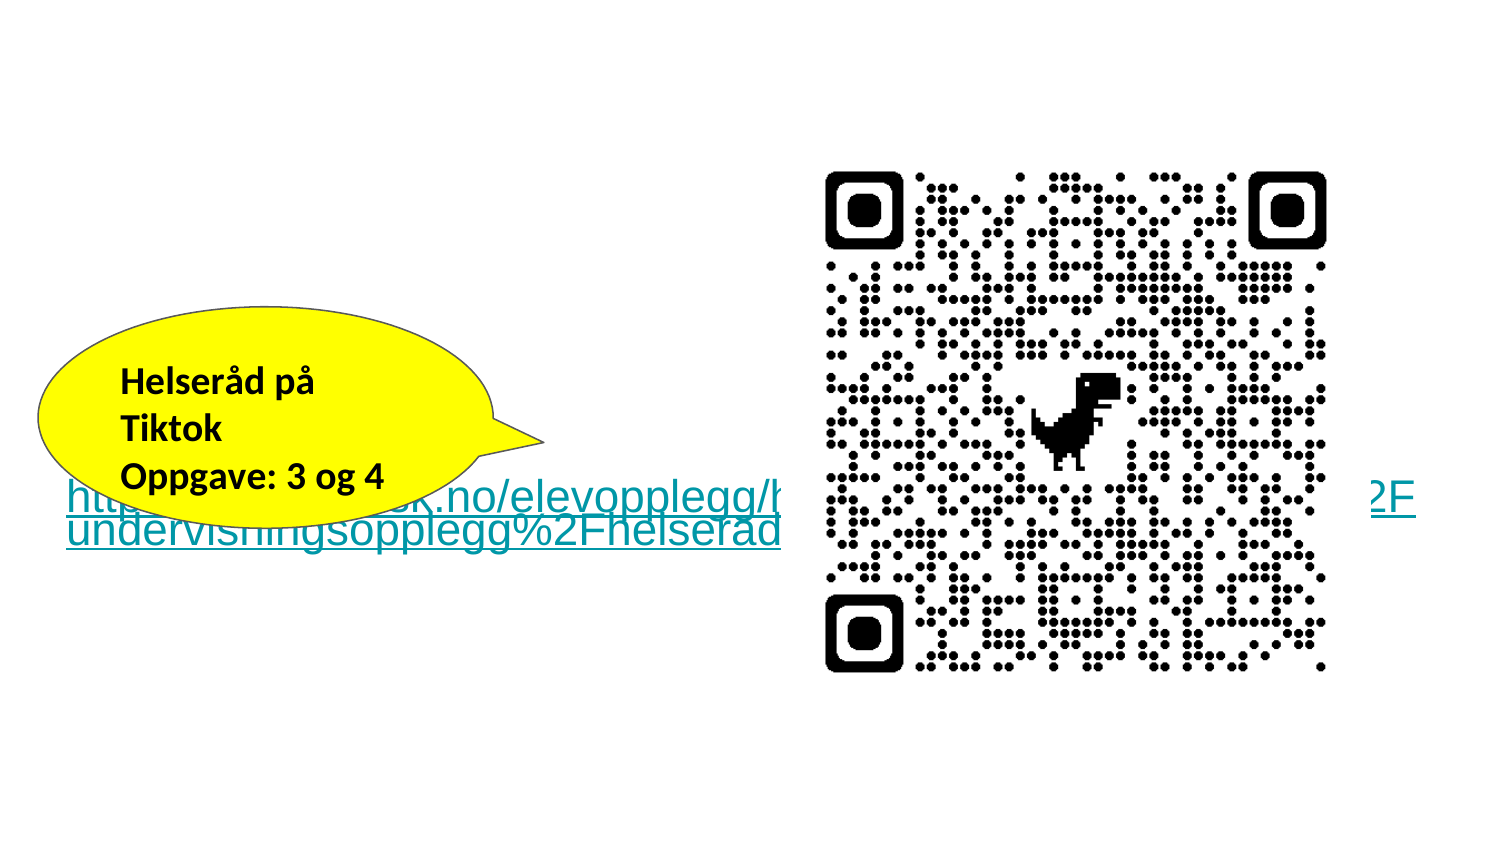

#
Helseråd på Tiktok
Oppgave: 3 og 4
https://tenk.faktisk.no/elevopplegg/helserad-pa-tiktok?referer=%2Fundervisningsopplegg%2Fhelserad-pa-tiktok